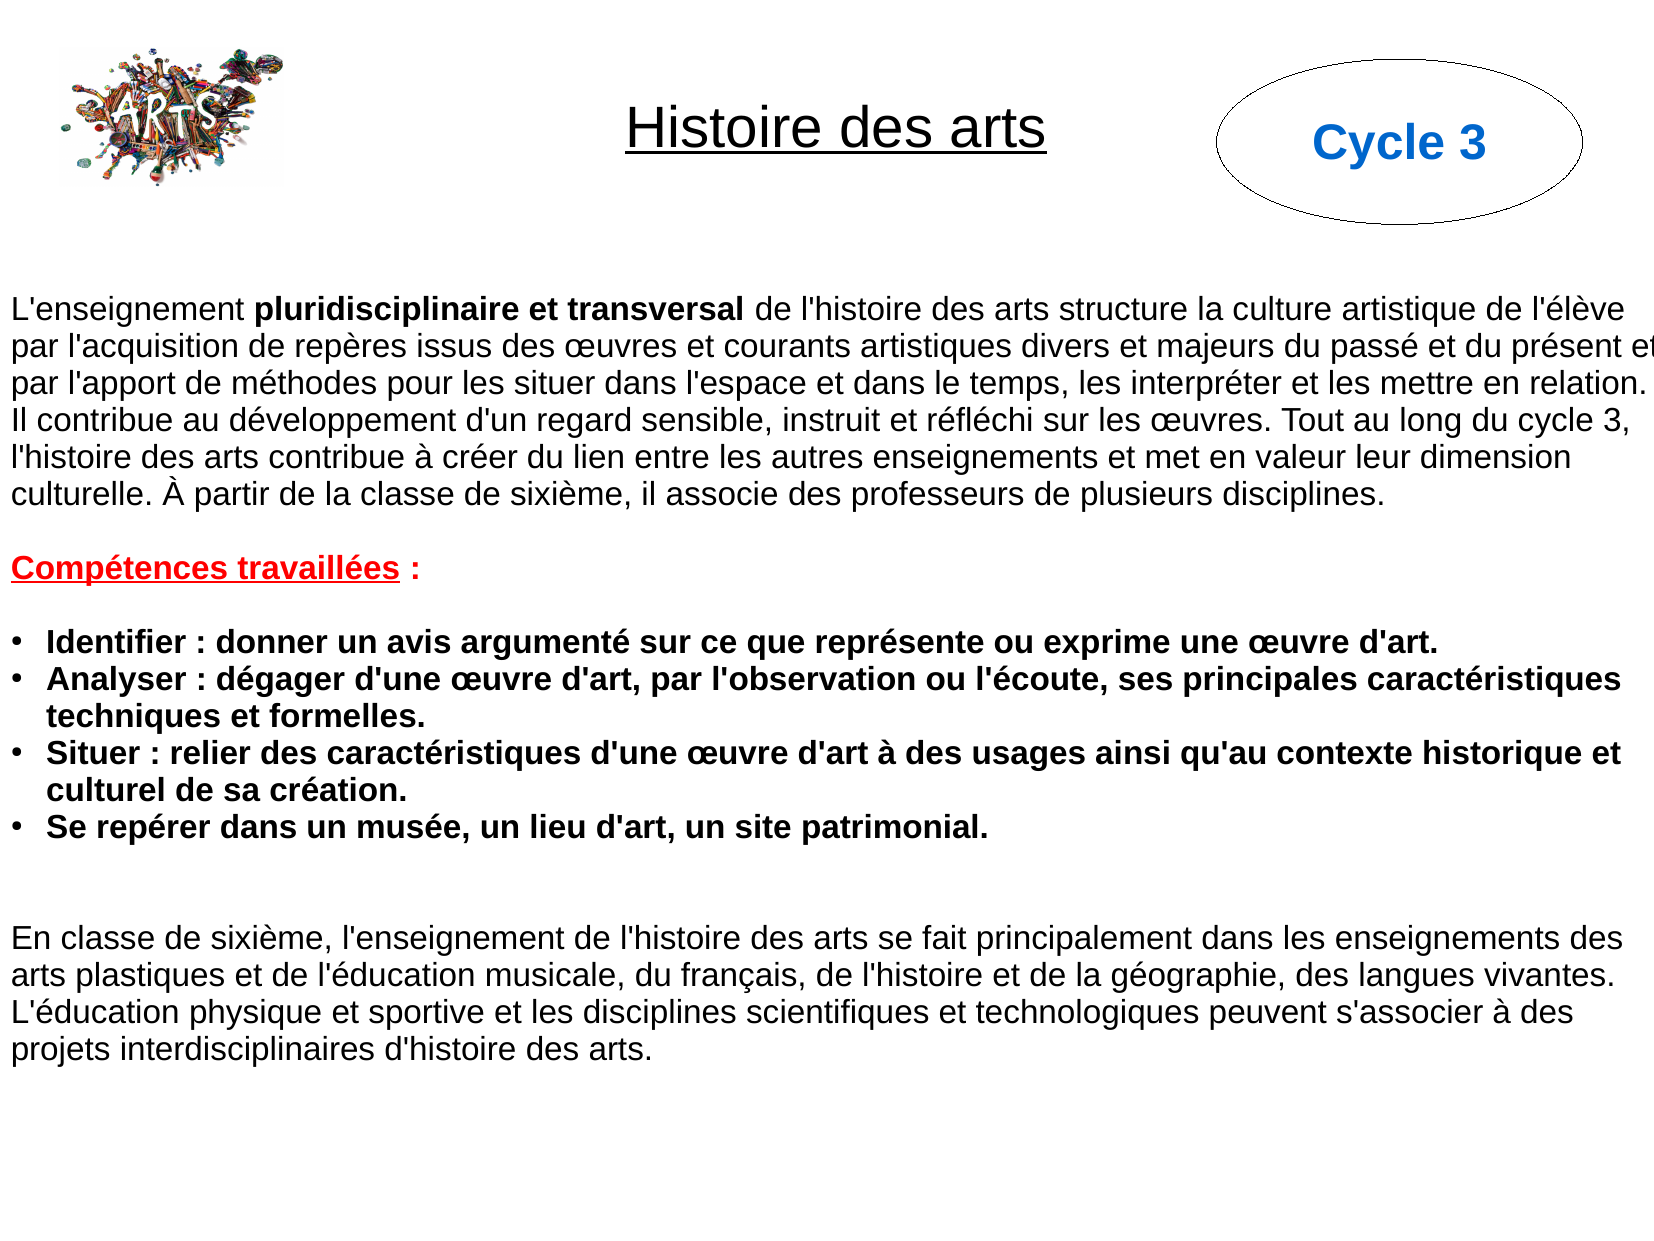

Histoire des arts
L'enseignement pluridisciplinaire et transversal de l'histoire des arts structure la culture artistique de l'élève par l'acquisition de repères issus des œuvres et courants artistiques divers et majeurs du passé et du présent et par l'apport de méthodes pour les situer dans l'espace et dans le temps, les interpréter et les mettre en relation. Il contribue au développement d'un regard sensible, instruit et réfléchi sur les œuvres. Tout au long du cycle 3, l'histoire des arts contribue à créer du lien entre les autres enseignements et met en valeur leur dimension culturelle. À partir de la classe de sixième, il associe des professeurs de plusieurs disciplines.
Compétences travaillées :
Identifier : donner un avis argumenté sur ce que représente ou exprime une œuvre d'art.
Analyser : dégager d'une œuvre d'art, par l'observation ou l'écoute, ses principales caractéristiques techniques et formelles.
Situer : relier des caractéristiques d'une œuvre d'art à des usages ainsi qu'au contexte historique et culturel de sa création.
Se repérer dans un musée, un lieu d'art, un site patrimonial.
En classe de sixième, l'enseignement de l'histoire des arts se fait principalement dans les enseignements des arts plastiques et de l'éducation musicale, du français, de l'histoire et de la géographie, des langues vivantes. L'éducation physique et sportive et les disciplines scientifiques et technologiques peuvent s'associer à des projets interdisciplinaires d'histoire des arts.
Cycle 3